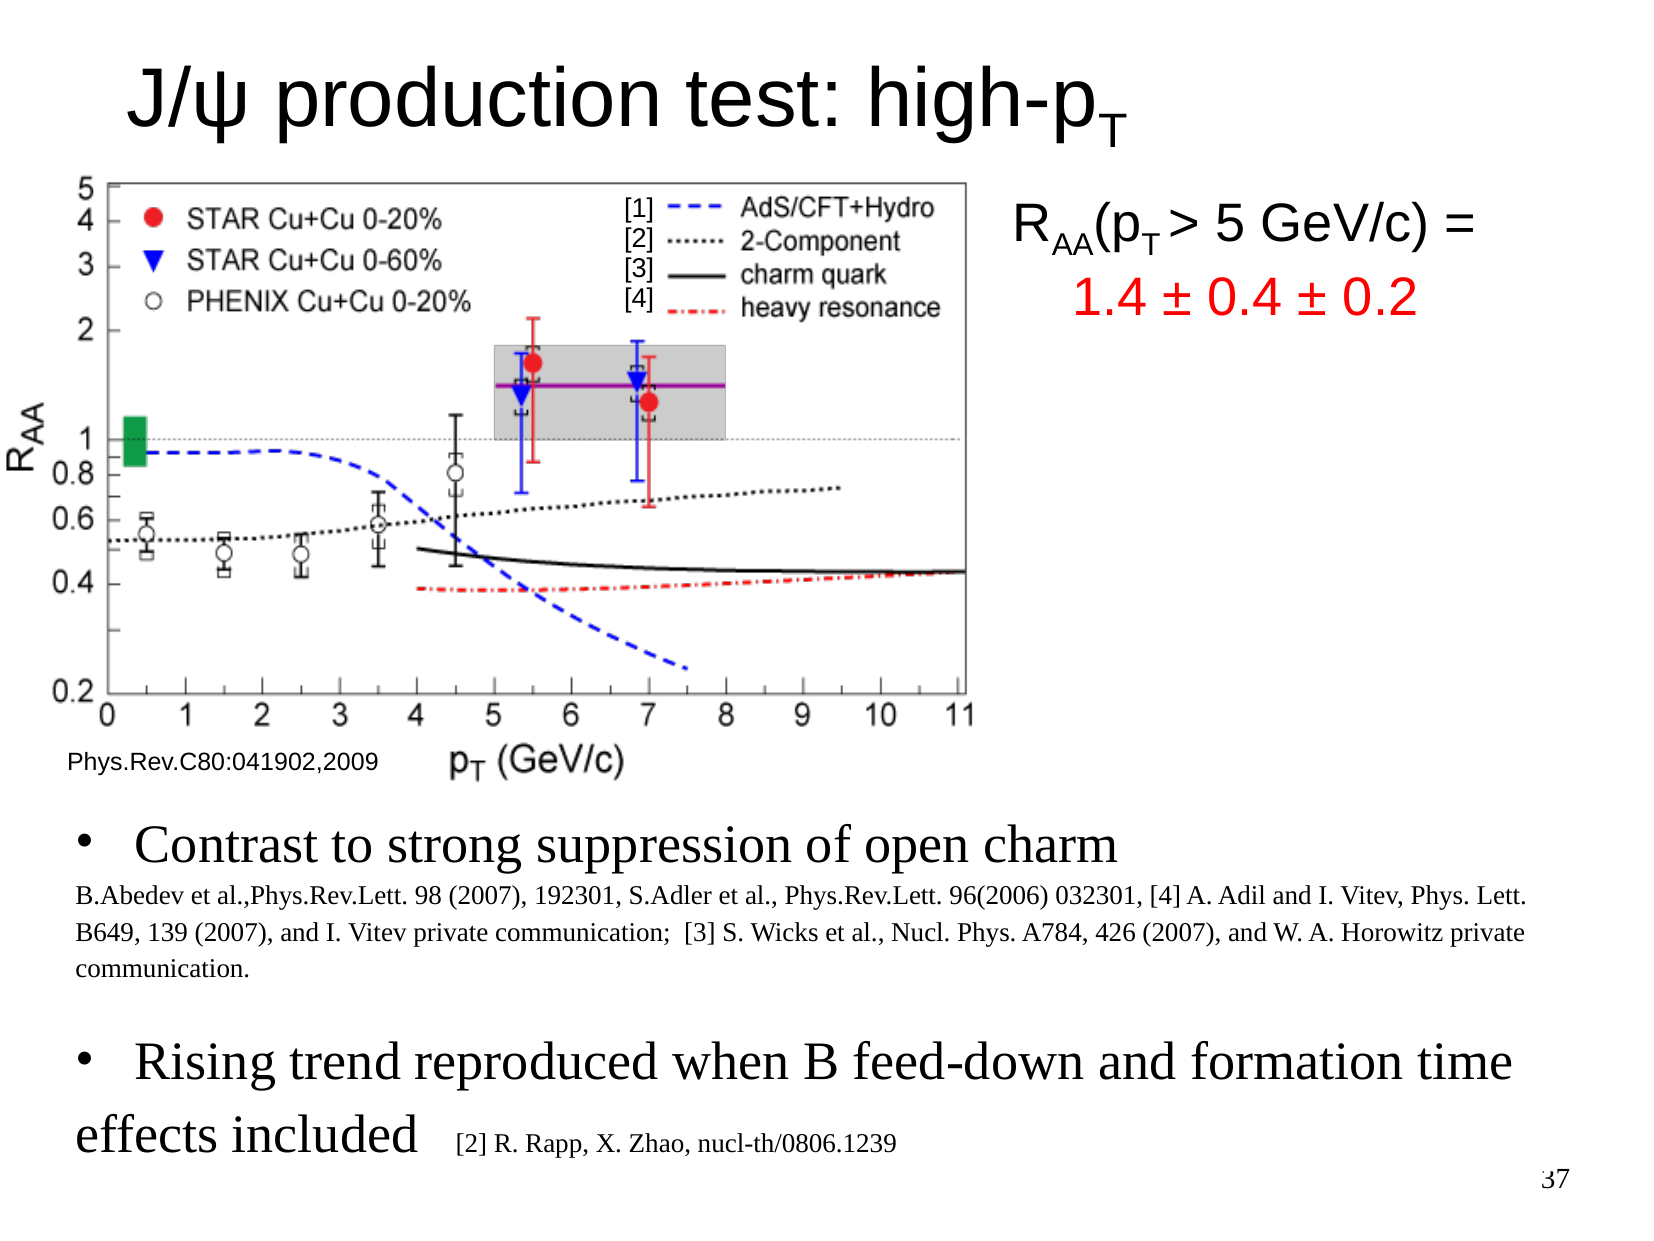

# J/ψ production test: high-pT
[1]
[2]
[3]
[4]
RAA(pT > 5 GeV/c) = 		1.4 ± 0.4 ± 0.2
Phys.Rev.C80:041902,2009
 Contrast to strong suppression of open charm
B.Abedev et al.,Phys.Rev.Lett. 98 (2007), 192301, S.Adler et al., Phys.Rev.Lett. 96(2006) 032301, [4] A. Adil and I. Vitev, Phys. Lett. B649, 139 (2007), and I. Vitev private communication; [3] S. Wicks et al., Nucl. Phys. A784, 426 (2007), and W. A. Horowitz private communication.
 Rising trend reproduced when B feed-down and formation time effects included [2] R. Rapp, X. Zhao, nucl-th/0806.1239
37